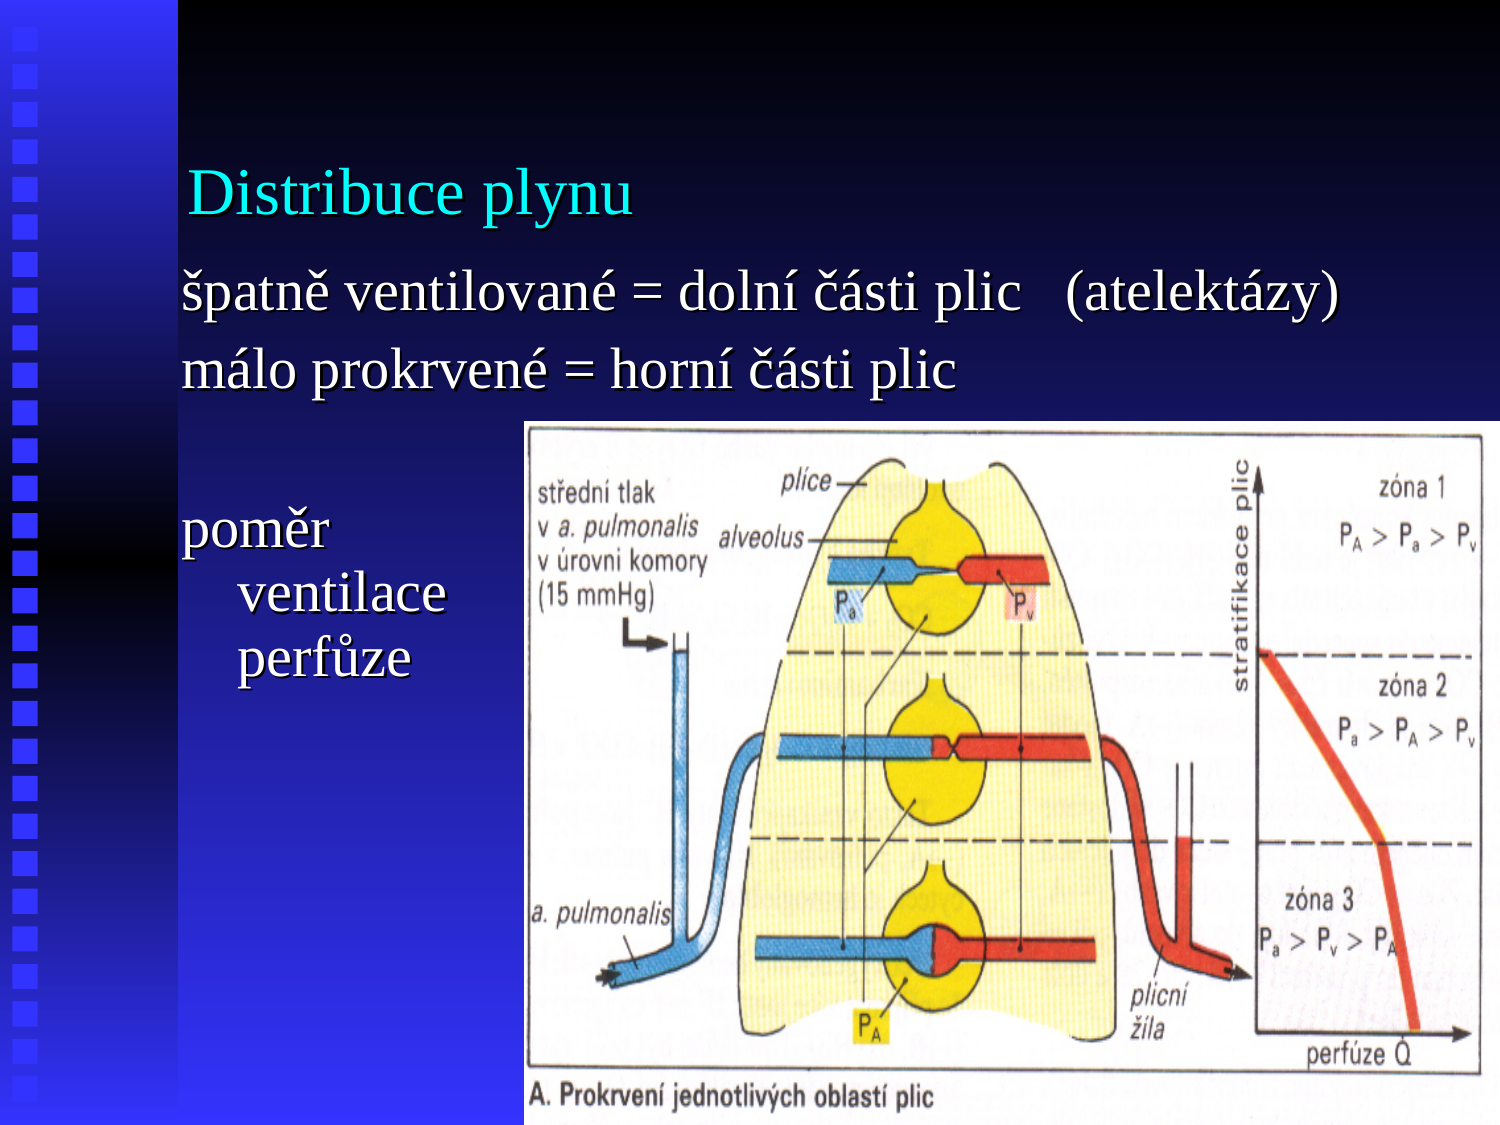

# Distribuce plynu
špatně ventilované = dolní části plic (atelektázy)
málo prokrvené = horní části plic
poměr
ventilace
perfůze